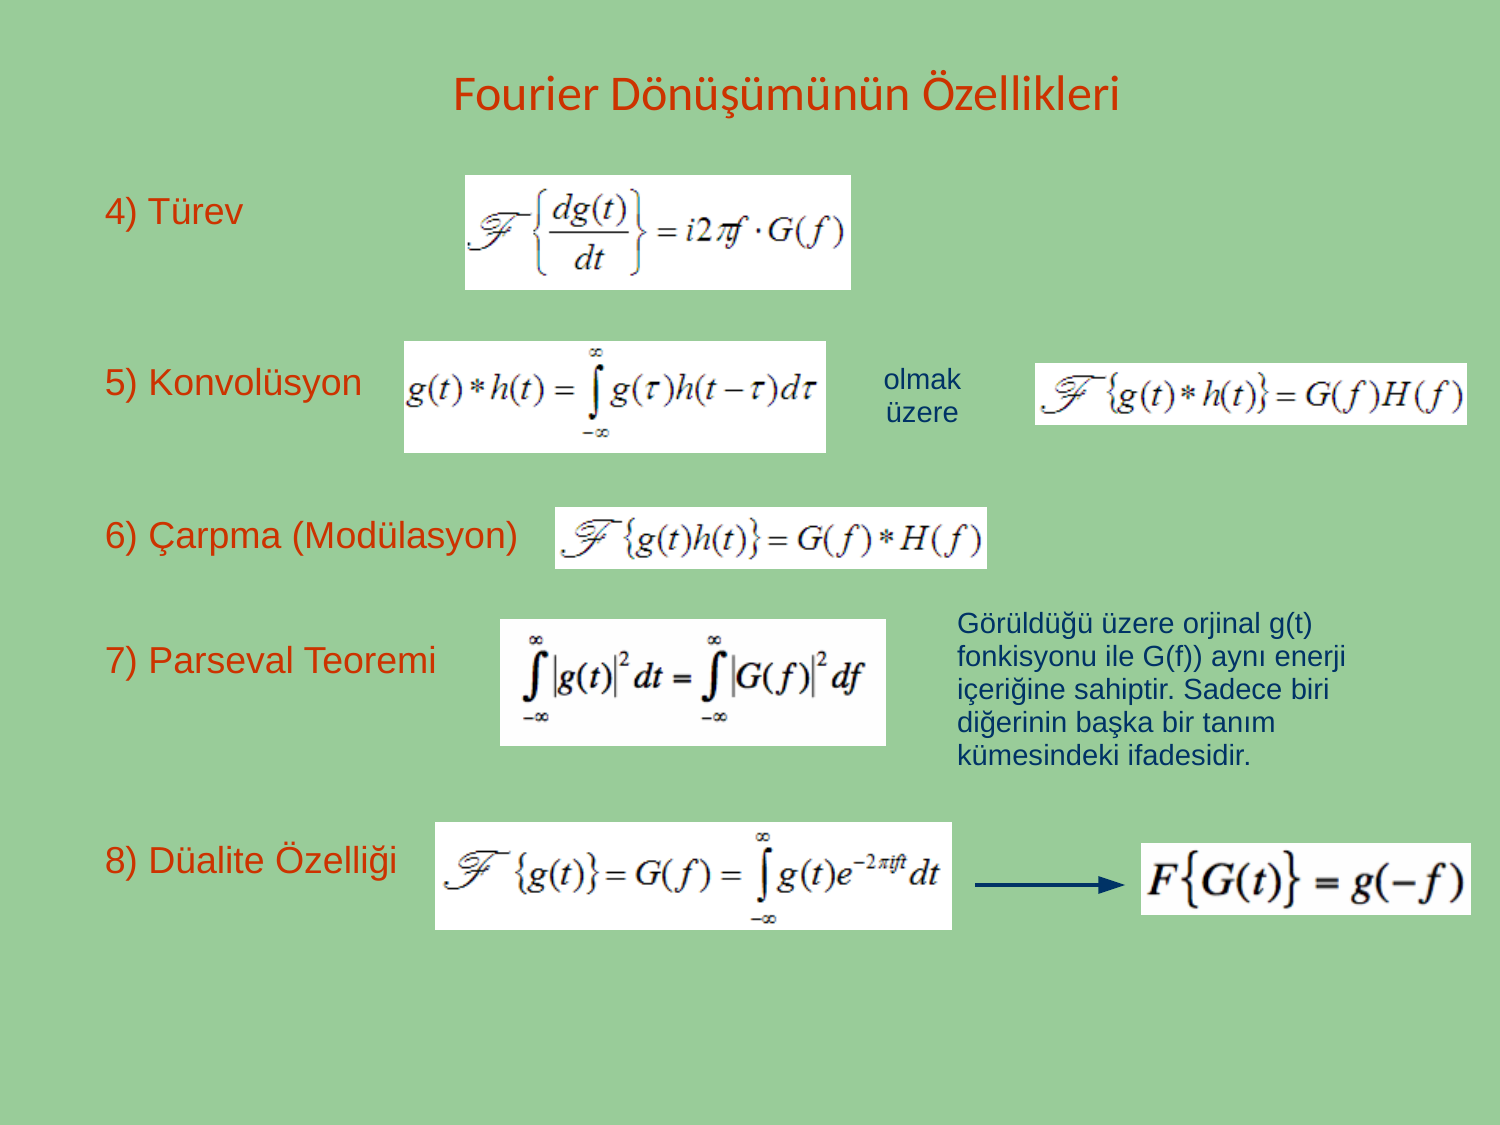

# Fourier Dönüşümünün Özellikleri
4) Türev
5) Konvolüsyon
olmak
üzere
6) Çarpma (Modülasyon)
Görüldüğü üzere orjinal g(t) fonkisyonu ile G(f)) aynı enerji içeriğine sahiptir. Sadece biri diğerinin başka bir tanım kümesindeki ifadesidir.
7) Parseval Teoremi
8) Düalite Özelliği